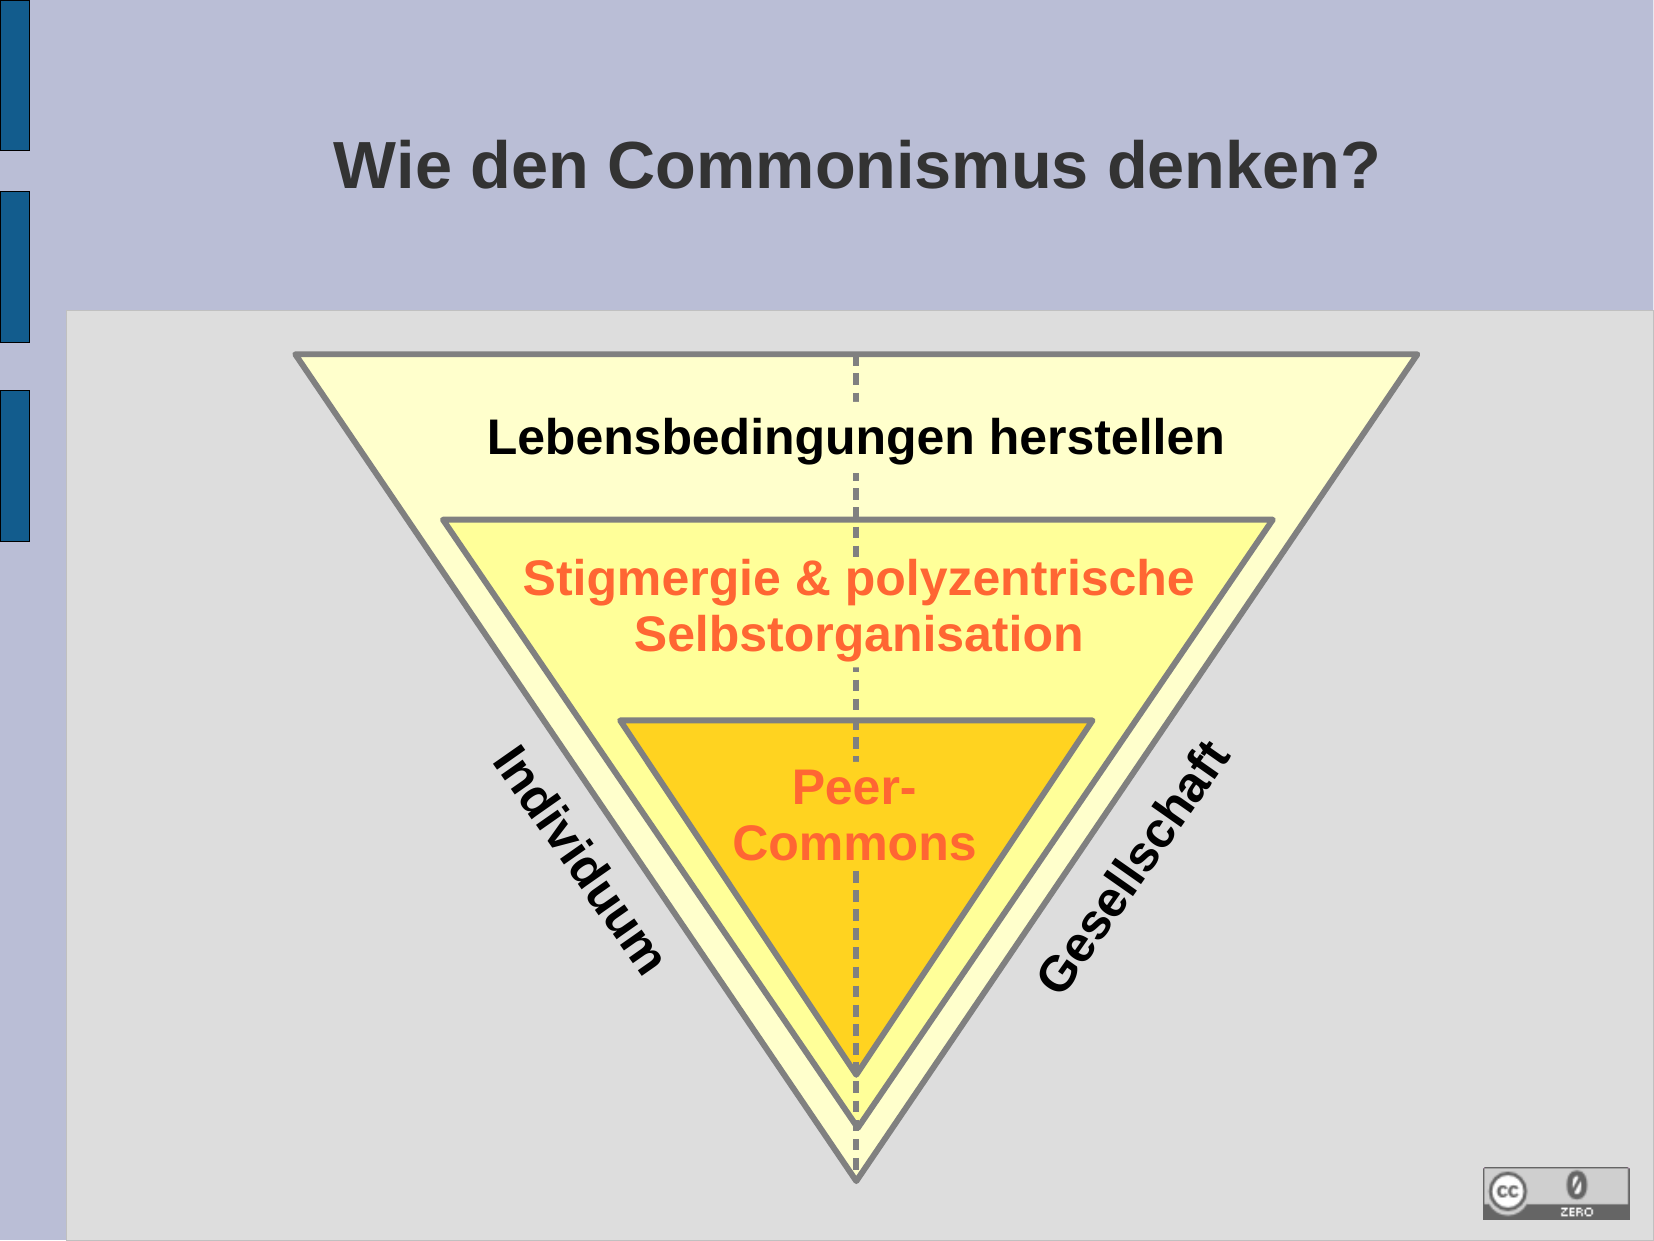

# Wie den Commonismus denken?
Lebensbedingungen herstellen
Stigmergie & polyzentrische
Selbstorganisation
Peer-
Commons
Individuum
Gesellschaft